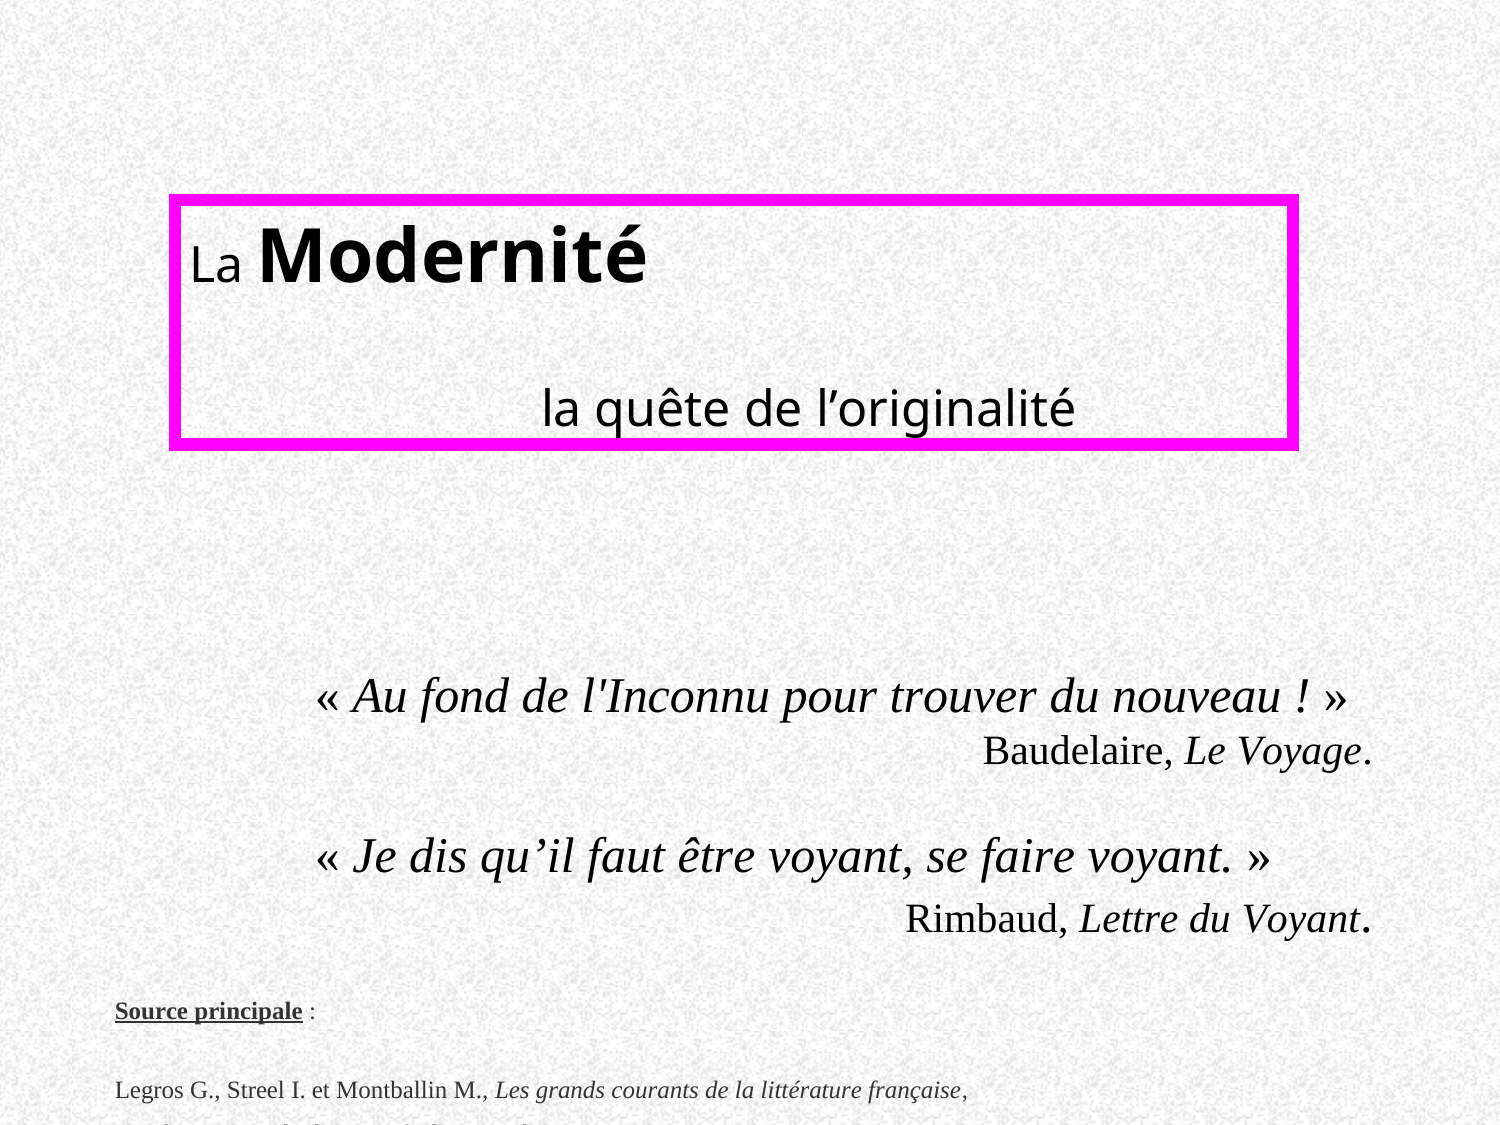

La Modernité
	la quête de l’originalité
« Au fond de l'Inconnu pour trouver du nouveau ! »
Baudelaire, Le Voyage.
« Je dis qu’il faut être voyant, se faire voyant. »
Rimbaud, Lettre du Voyant.
Source principale :
Legros G., Streel I. et Montballin M., Les grands courants de la littérature française,
Actualquarto, SA Ed. Altiora Averbode, 2003. isbn : 90-317-1970-6